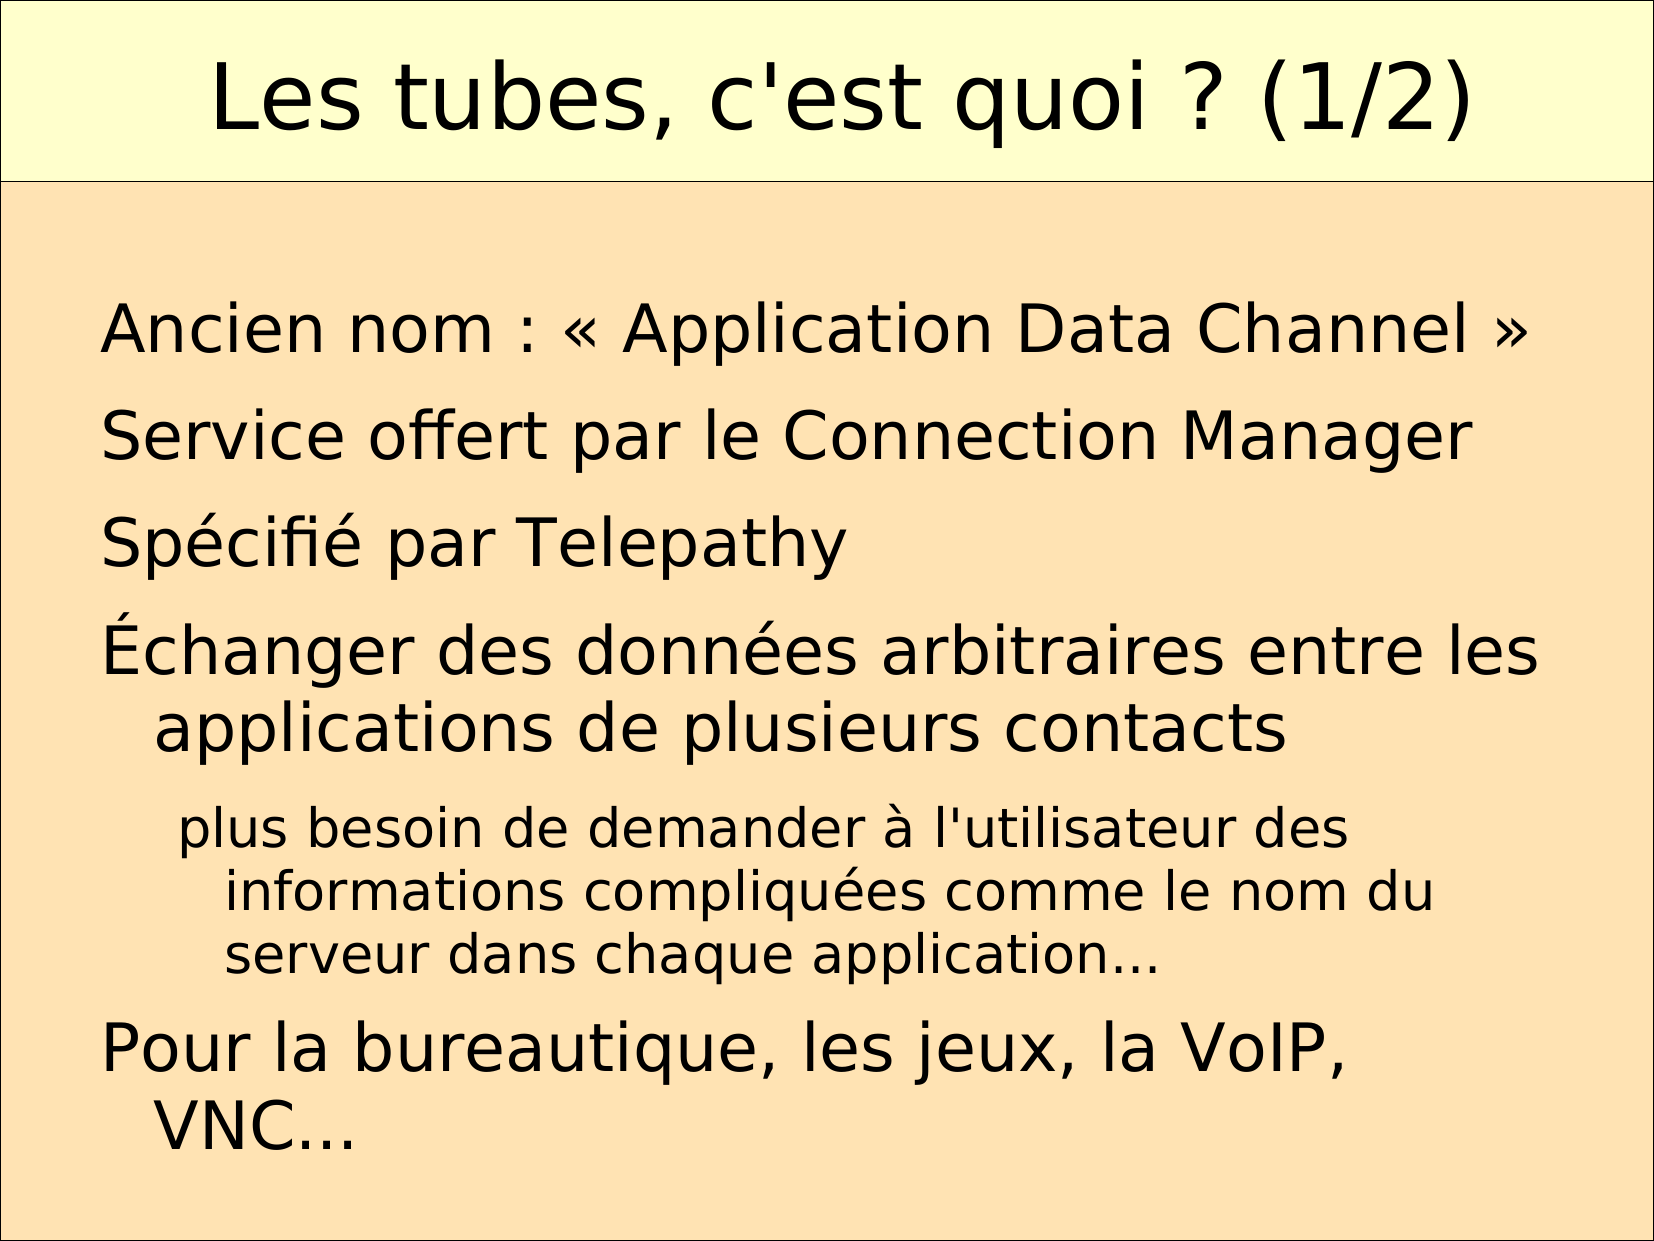

# Les tubes, c'est quoi ? (1/2)
Ancien nom : « Application Data Channel »
Service offert par le Connection Manager
Spécifié par Telepathy
Échanger des données arbitraires entre les applications de plusieurs contacts
plus besoin de demander à l'utilisateur des informations compliquées comme le nom du serveur dans chaque application...
Pour la bureautique, les jeux, la VoIP, VNC...